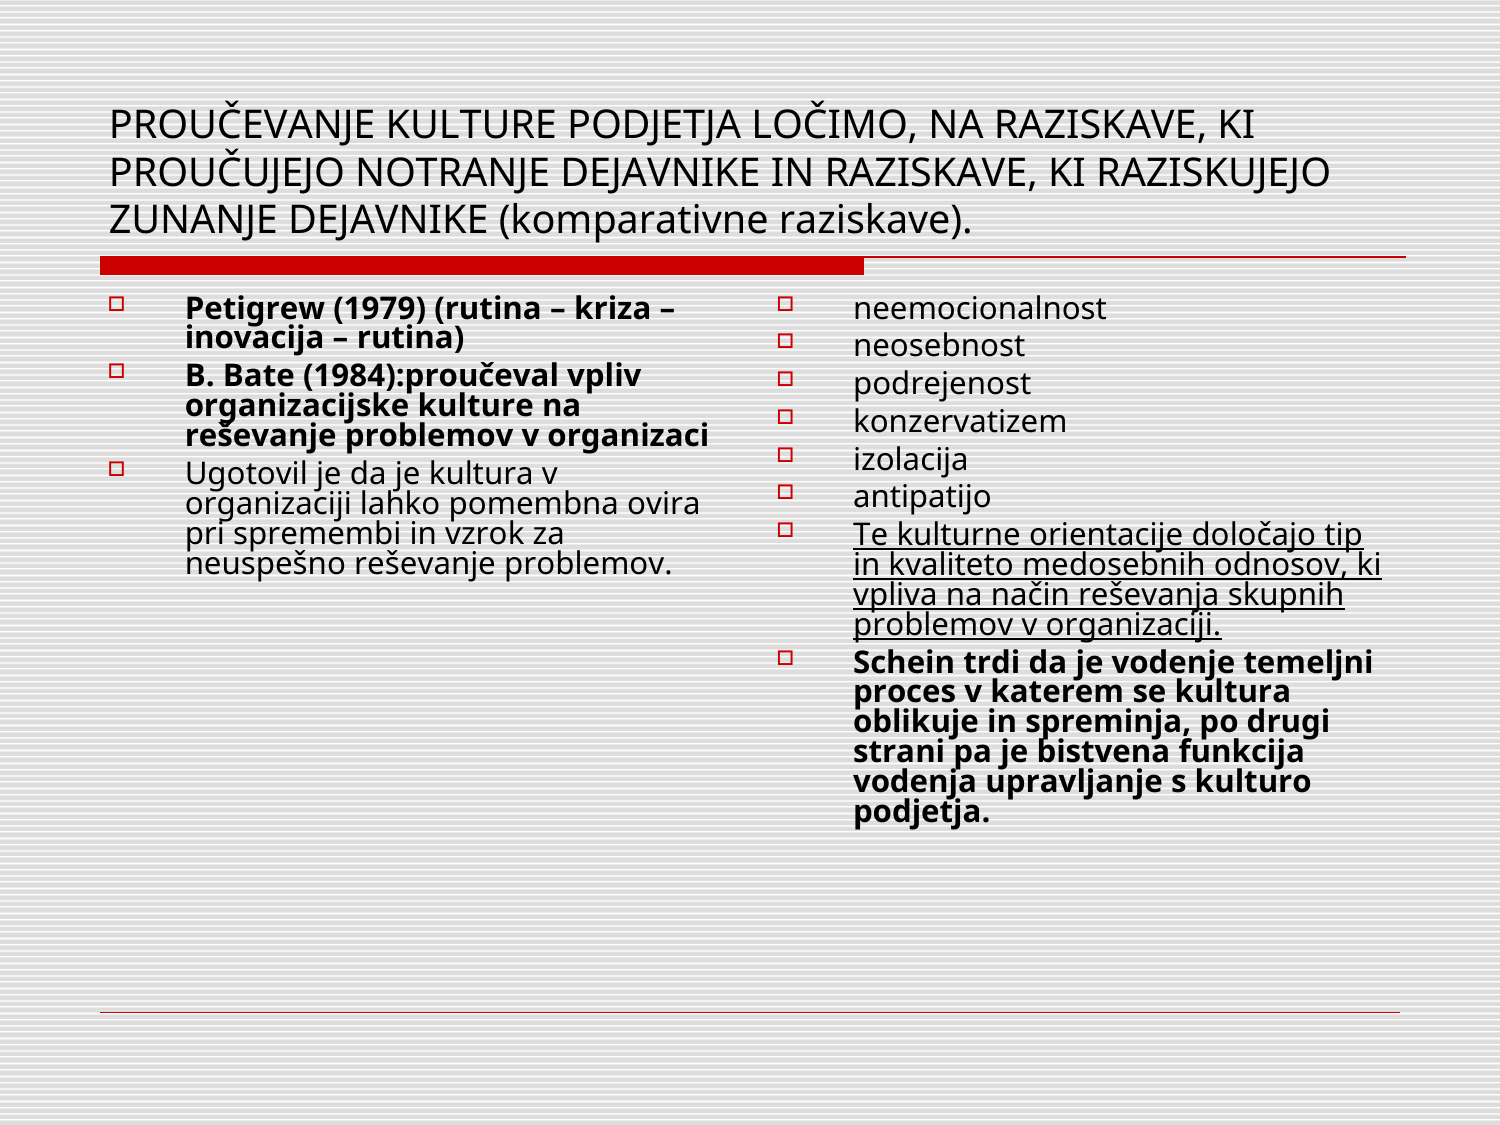

# PROUČEVANJE KULTURE PODJETJA LOČIMO, NA RAZISKAVE, KI PROUČUJEJO NOTRANJE DEJAVNIKE IN RAZISKAVE, KI RAZISKUJEJO ZUNANJE DEJAVNIKE (komparativne raziskave).
Petigrew (1979) (rutina – kriza – inovacija – rutina)
B. Bate (1984):proučeval vpliv organizacijske kulture na reševanje problemov v organizaci
Ugotovil je da je kultura v organizaciji lahko pomembna ovira pri spremembi in vzrok za neuspešno reševanje problemov.
neemocionalnost
neosebnost
podrejenost
konzervatizem
izolacija
antipatijo
Te kulturne orientacije določajo tip in kvaliteto medosebnih odnosov, ki vpliva na način reševanja skupnih problemov v organizaciji.
Schein trdi da je vodenje temeljni proces v katerem se kultura oblikuje in spreminja, po drugi strani pa je bistvena funkcija vodenja upravljanje s kulturo podjetja.